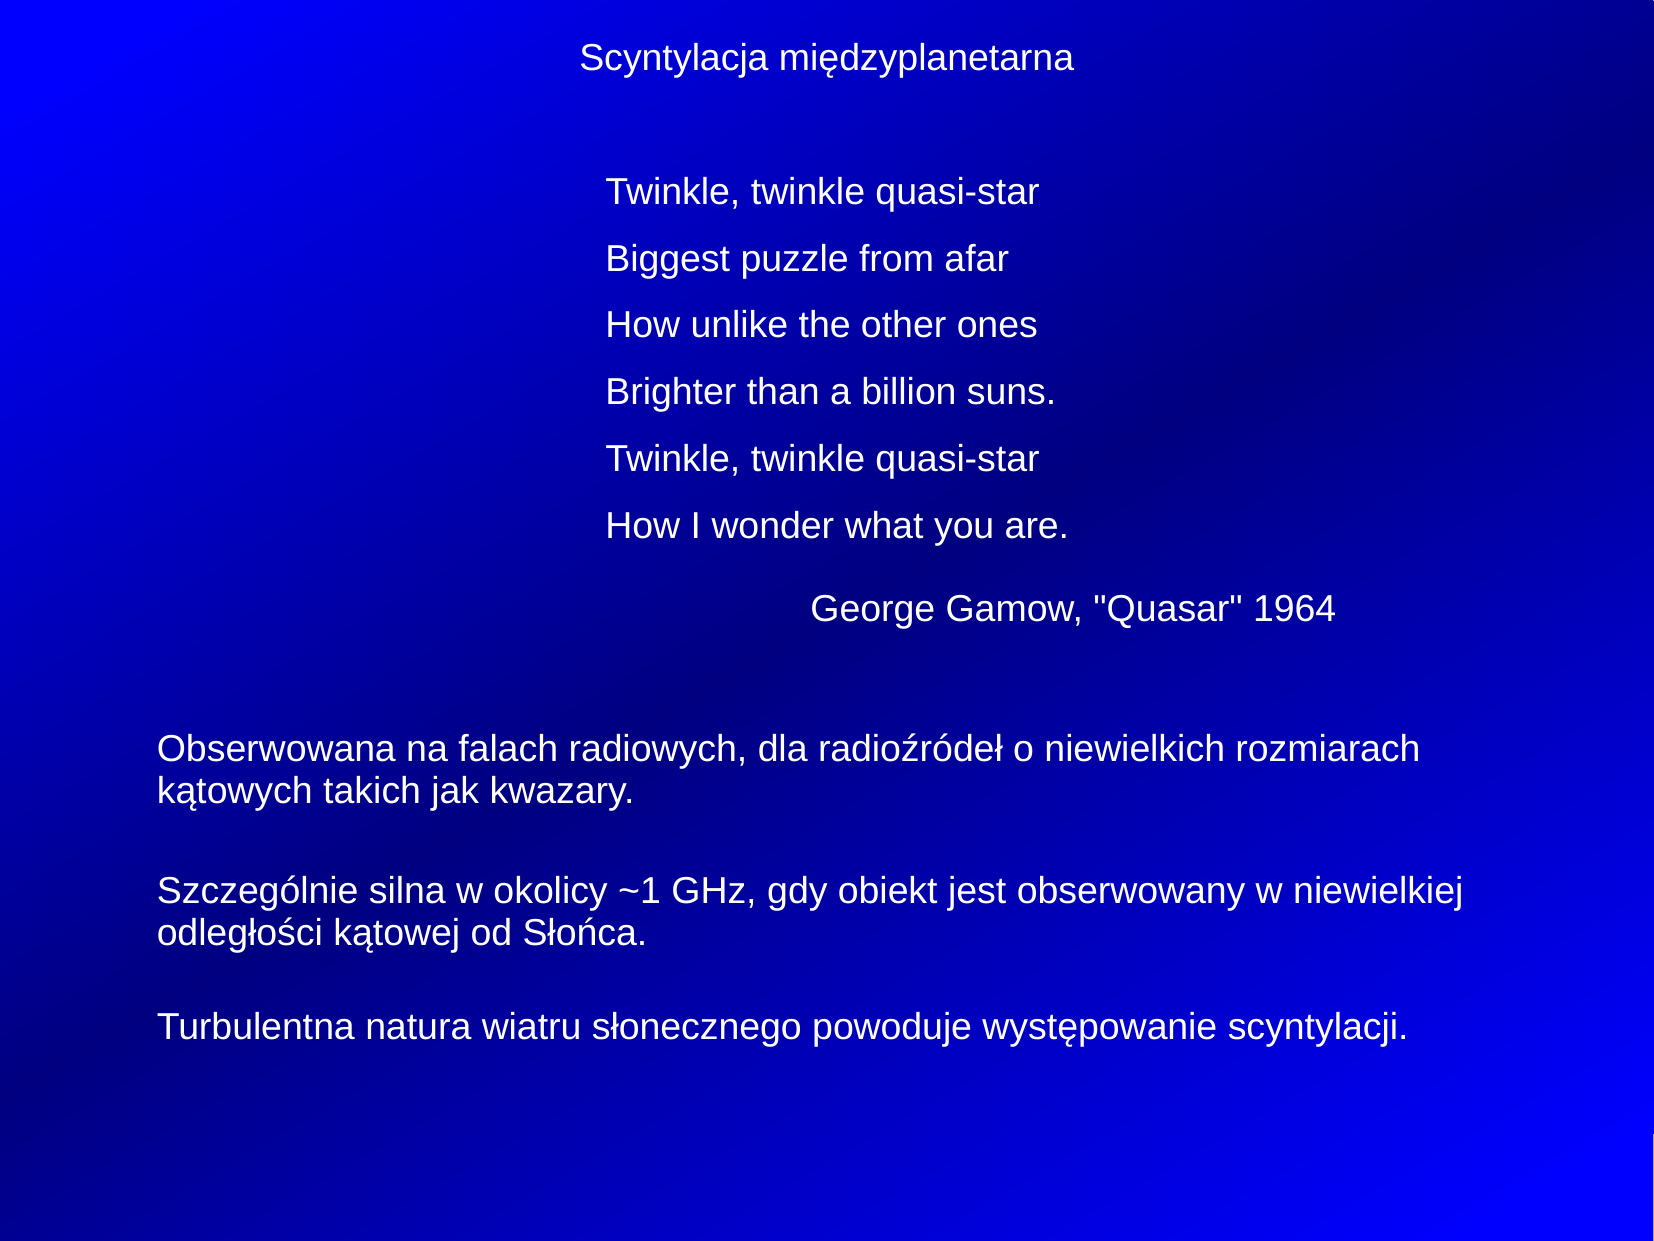

Scyntylacja międzyplanetarna
Twinkle, twinkle quasi-star
Biggest puzzle from afar
How unlike the other ones
Brighter than a billion suns.
Twinkle, twinkle quasi-star
How I wonder what you are.
George Gamow, "Quasar" 1964
Obserwowana na falach radiowych, dla radioźródeł o niewielkich rozmiarach
kątowych takich jak kwazary.
Szczególnie silna w okolicy ~1 GHz, gdy obiekt jest obserwowany w niewielkiej
odległości kątowej od Słońca.
Turbulentna natura wiatru słonecznego powoduje występowanie scyntylacji.